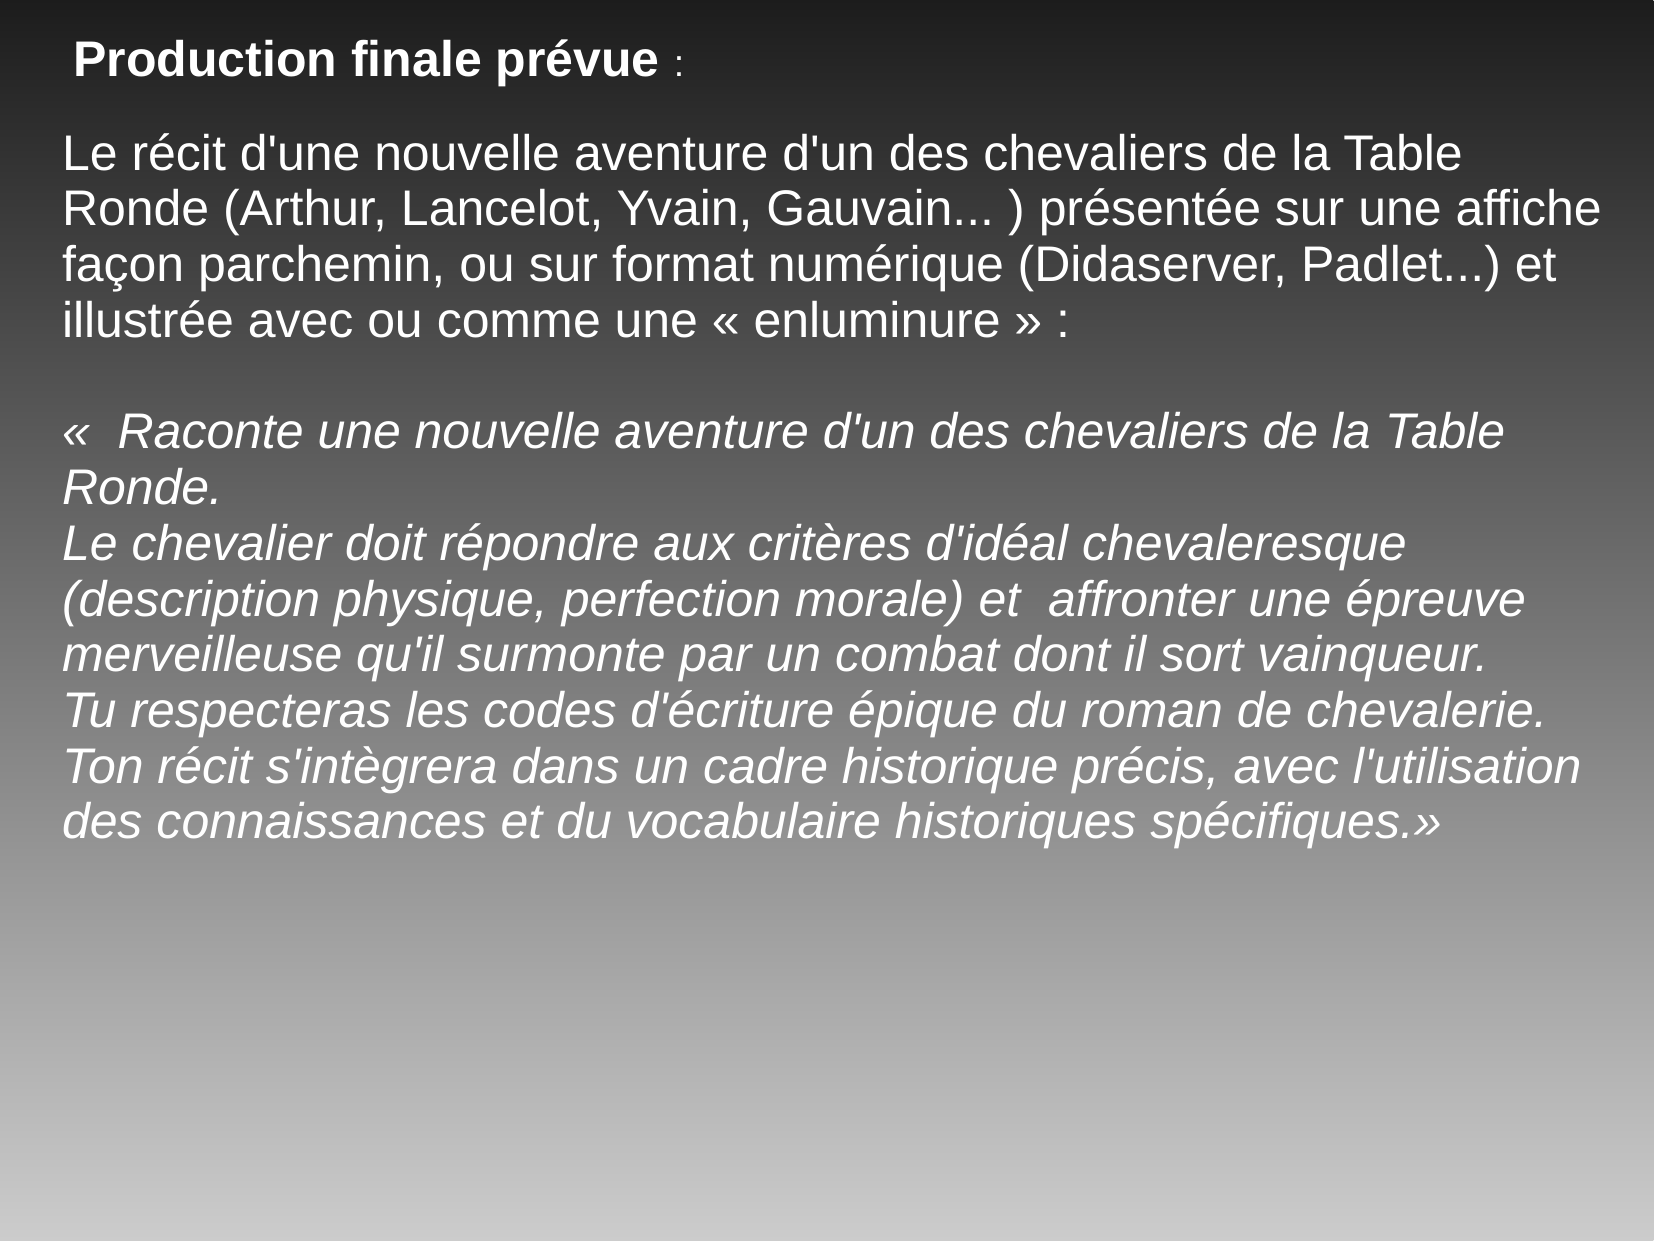

Production finale prévue :
Le récit d'une nouvelle aventure d'un des chevaliers de la Table Ronde (Arthur, Lancelot, Yvain, Gauvain... ) présentée sur une affiche façon parchemin, ou sur format numérique (Didaserver, Padlet...) et illustrée avec ou comme une « enluminure » :
«  Raconte une nouvelle aventure d'un des chevaliers de la Table Ronde.
Le chevalier doit répondre aux critères d'idéal chevaleresque (description physique, perfection morale) et affronter une épreuve merveilleuse qu'il surmonte par un combat dont il sort vainqueur.
Tu respecteras les codes d'écriture épique du roman de chevalerie.
Ton récit s'intègrera dans un cadre historique précis, avec l'utilisation des connaissances et du vocabulaire historiques spécifiques.»